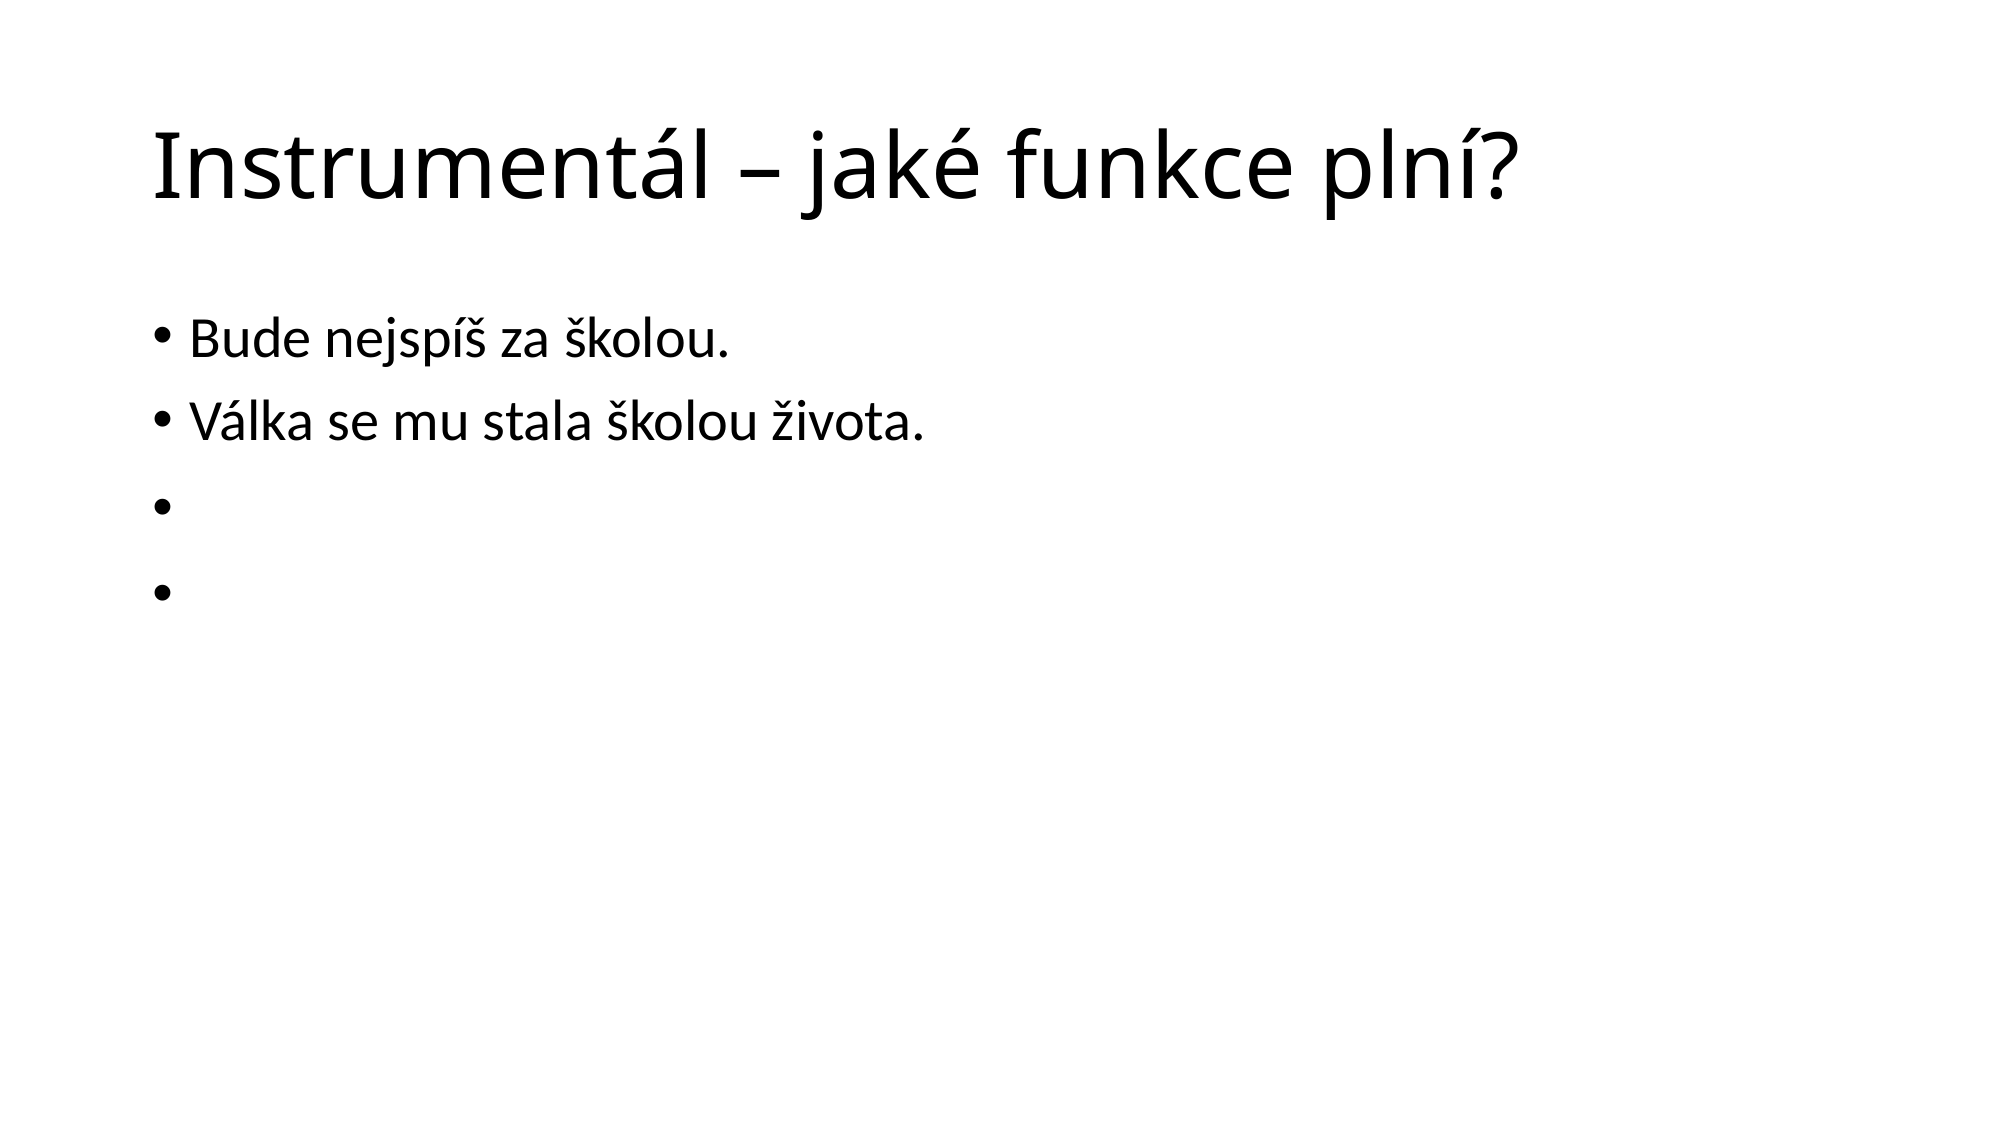

# Instrumentál – jaké funkce plní?
Bude nejspíš za školou.
Válka se mu stala školou života.